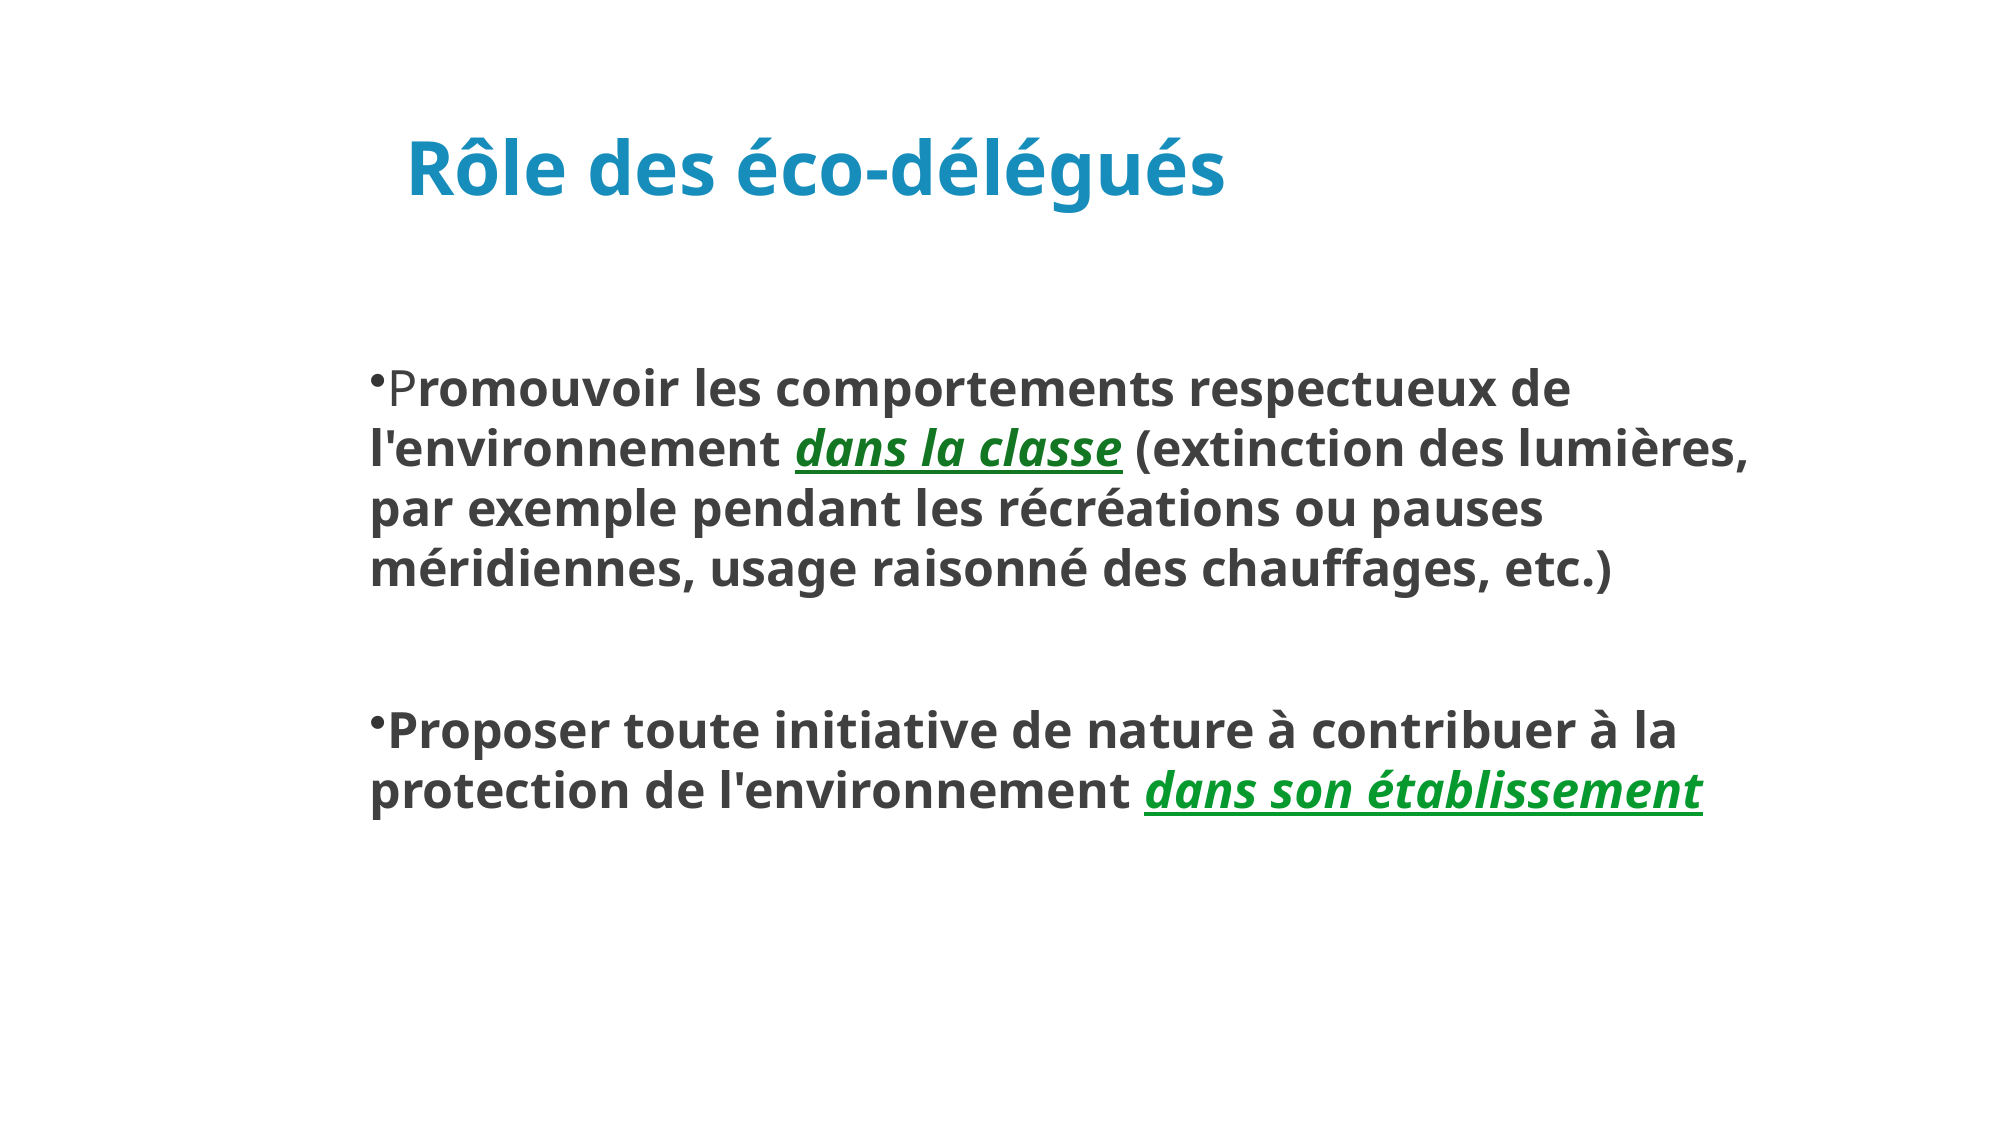

# Rôle des éco-délégués
Promouvoir les comportements respectueux de l'environnement dans la classe (extinction des lumières, par exemple pendant les récréations ou pauses méridiennes, usage raisonné des chauffages, etc.)
Proposer toute initiative de nature à contribuer à la protection de l'environnement dans son établissement